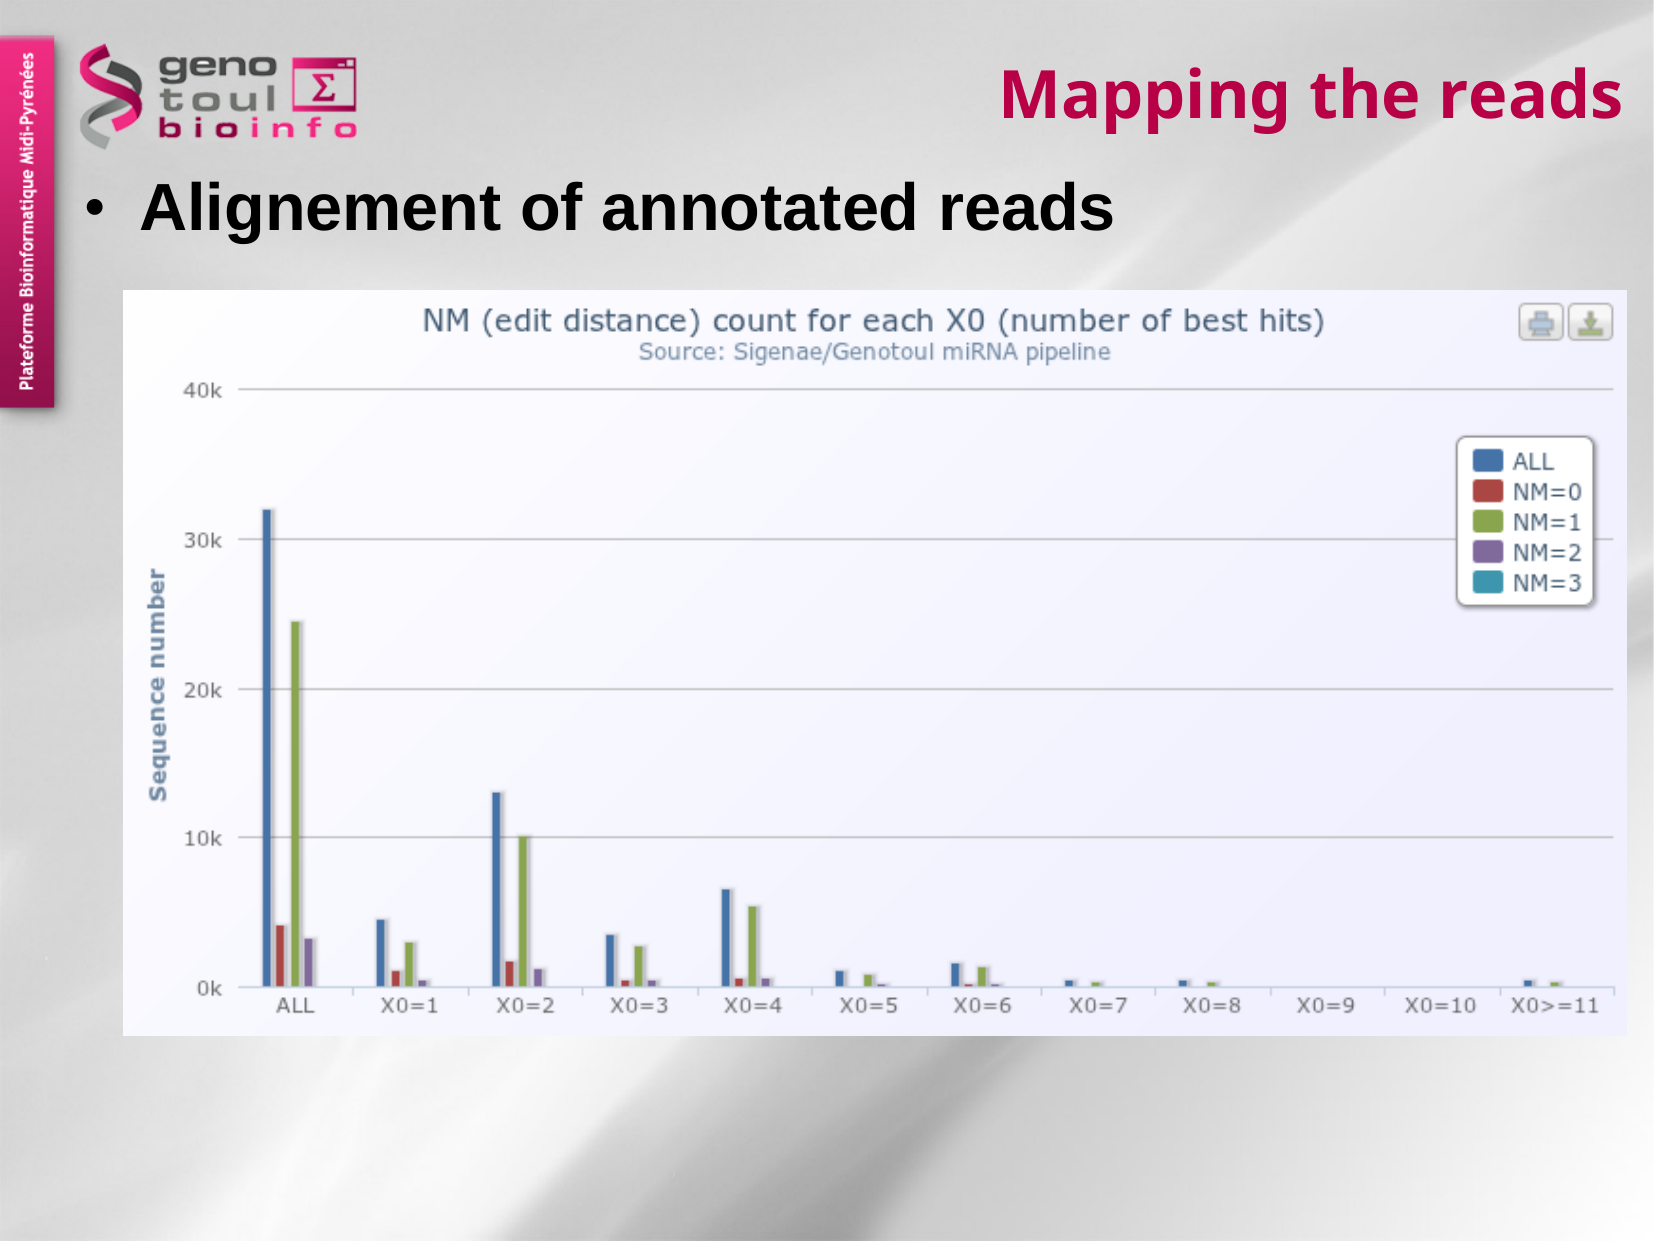

# Mapping the reads
Alignement of annotated reads